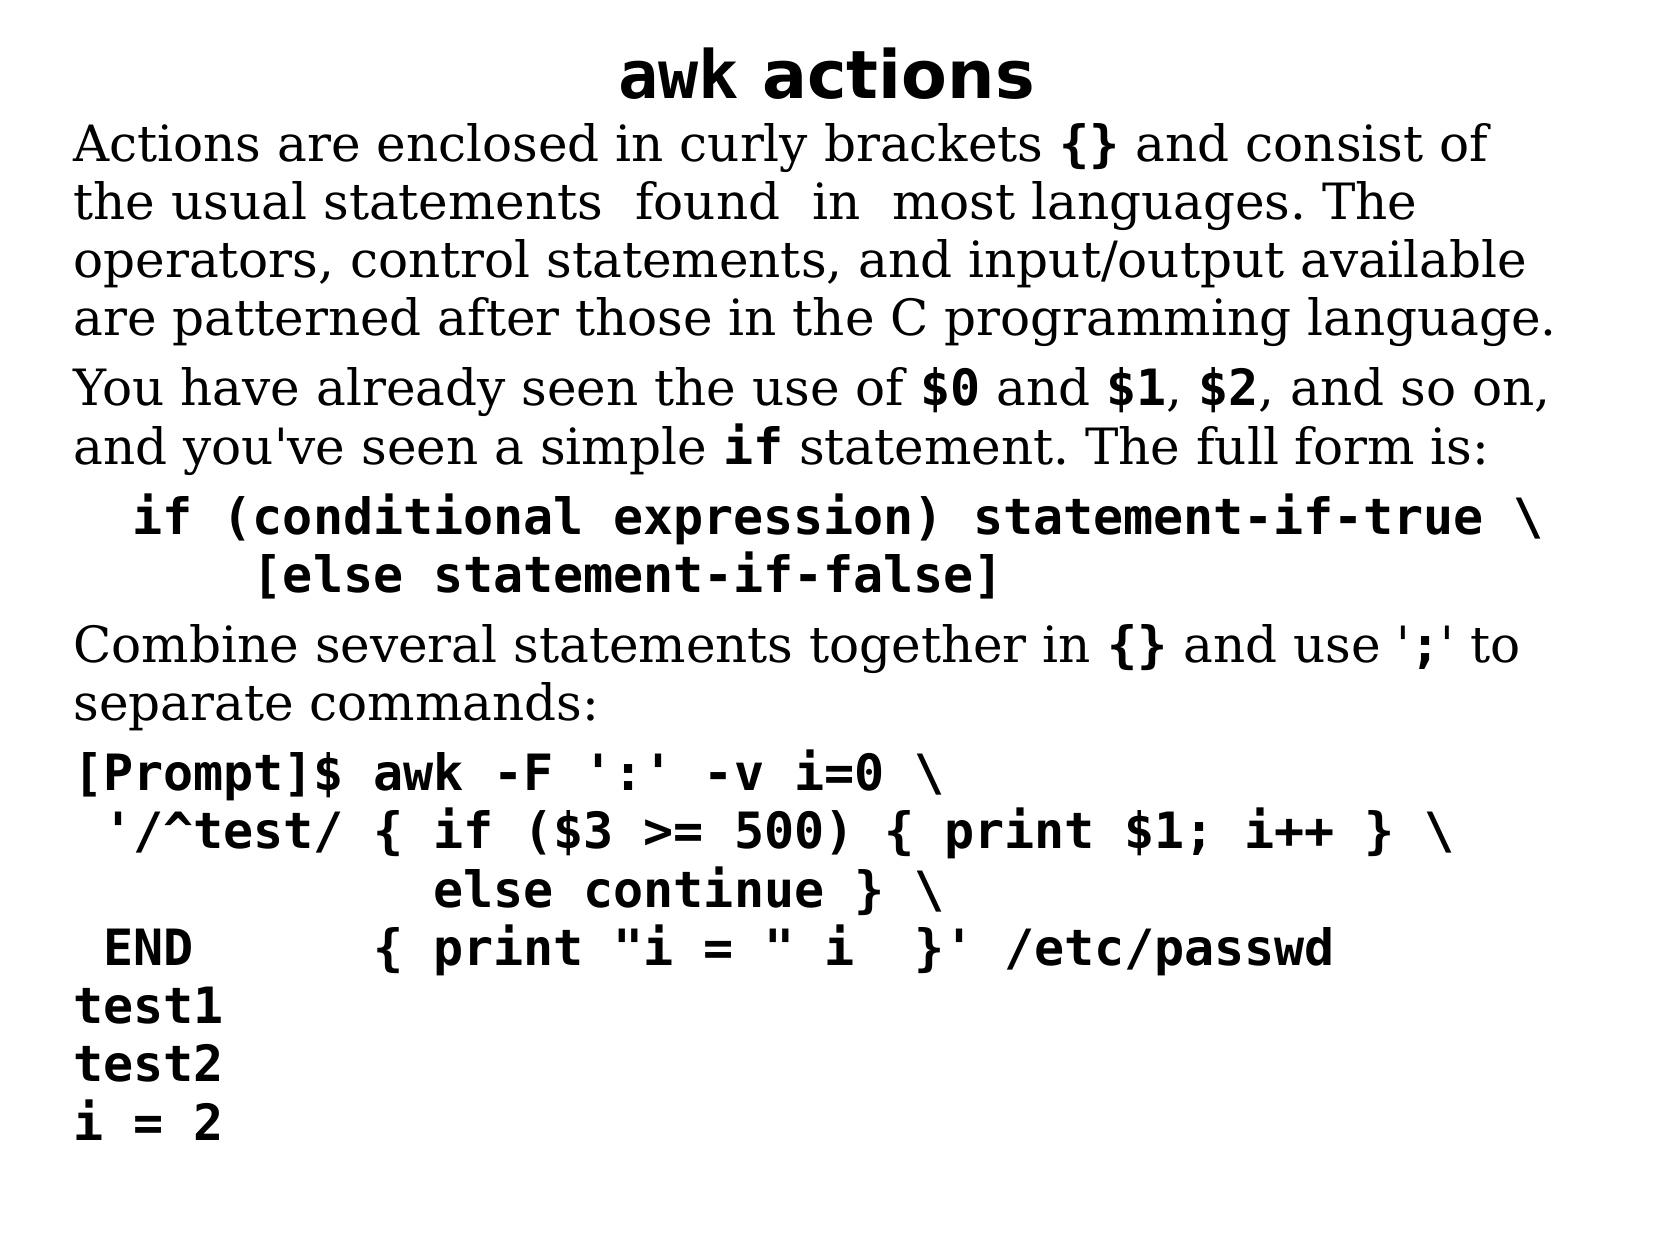

awk actions
Actions are enclosed in curly brackets {} and consist of the usual statements found in most languages. The operators, control statements, and input/output available are patterned after those in the C programming language.
You have already seen the use of $0 and $1, $2, and so on, and you've seen a simple if statement. The full form is:
if (conditional expression) statement-if-true \ [else statement-if-false]
Combine several statements together in {} and use ';' to separate commands:
[Prompt]$ awk -F ':' -v i=0 \
 '/^test/ { if ($3 >= 500) { print $1; i++ } \
 else continue } \
 END { print "i = " i }' /etc/passwd
test1
test2
i = 2